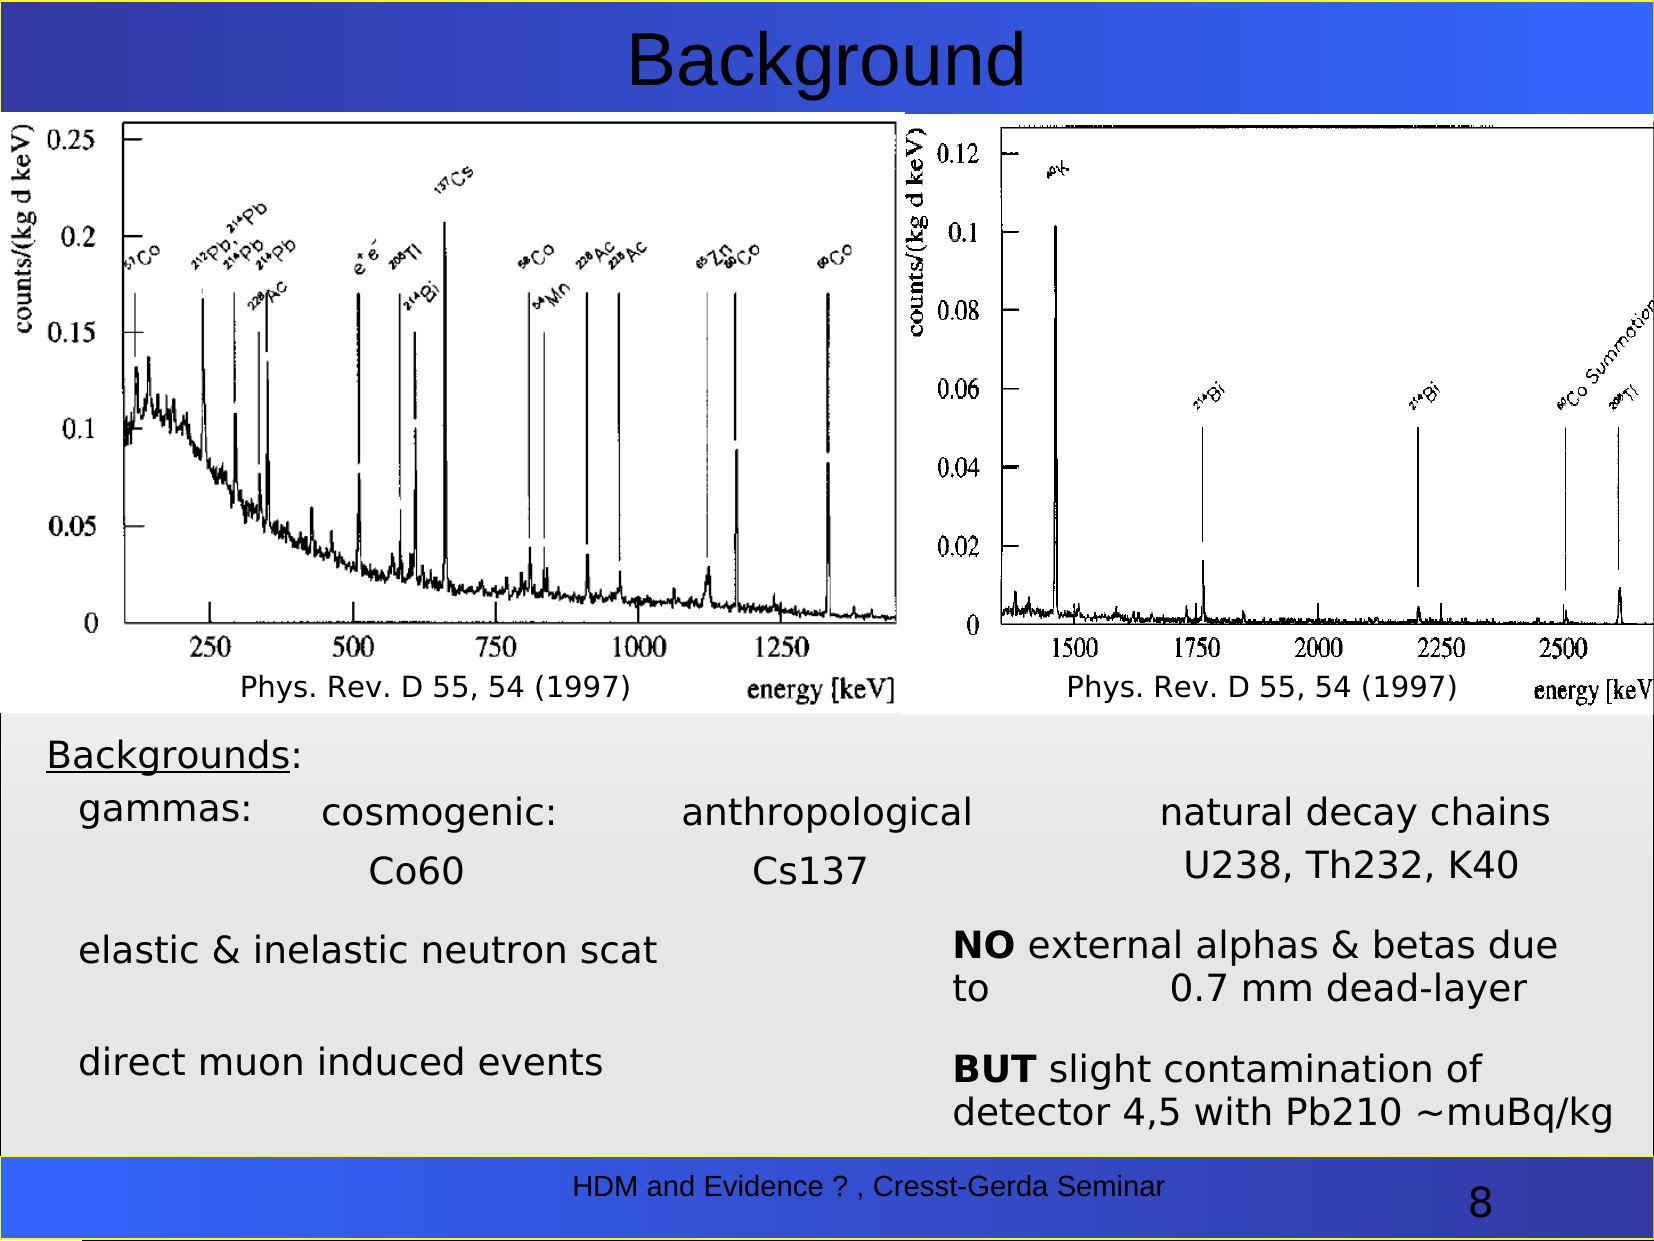

# Background
Phys. Rev. D 55, 54 (1997)
Phys. Rev. D 55, 54 (1997)
Backgrounds:
 gammas:
cosmogenic:
anthropological
natural decay chains
U238, Th232, K40
Co60
Cs137
NO external alphas & betas due to 0.7 mm dead-layer
 elastic & inelastic neutron scat
 direct muon induced events
BUT slight contamination of detector 4,5 with Pb210 ~muBq/kg
8